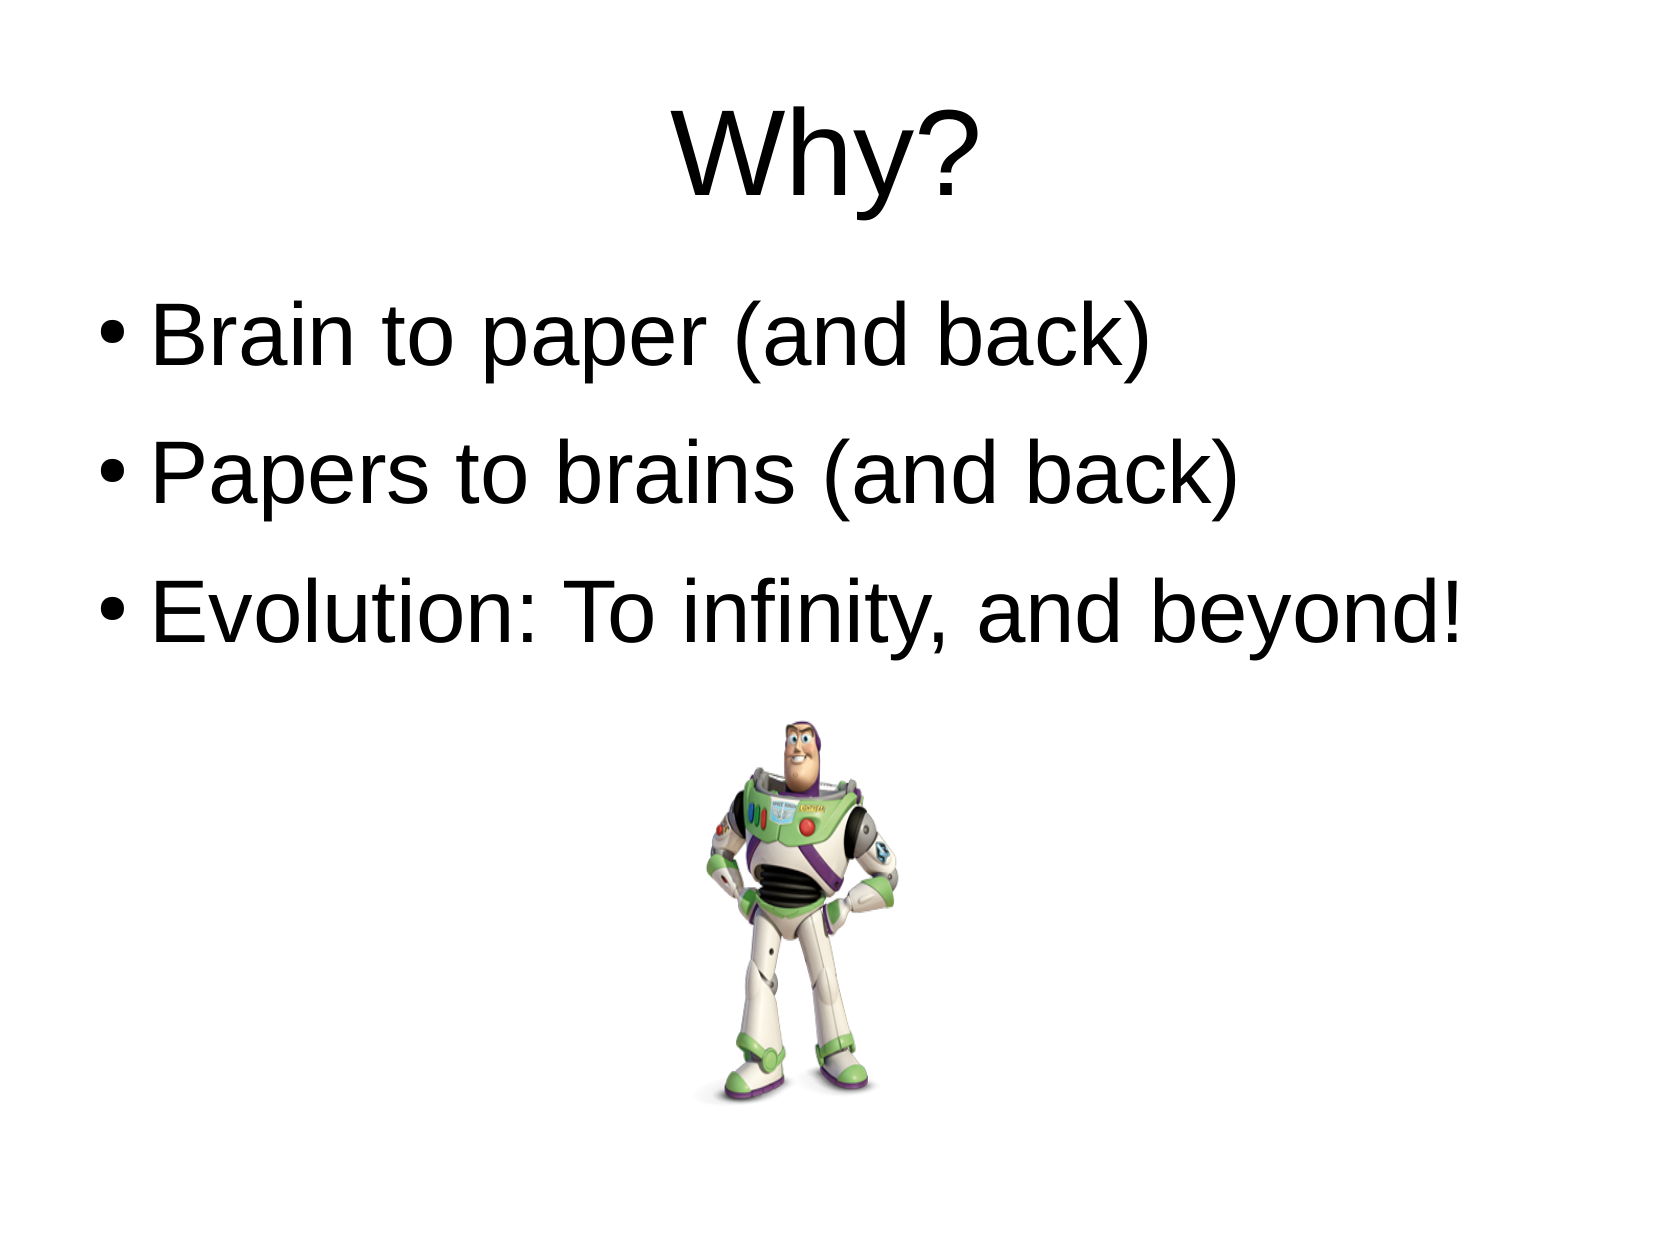

# Why?
Brain to paper (and back)
Papers to brains (and back)
Evolution: To infinity, and beyond!